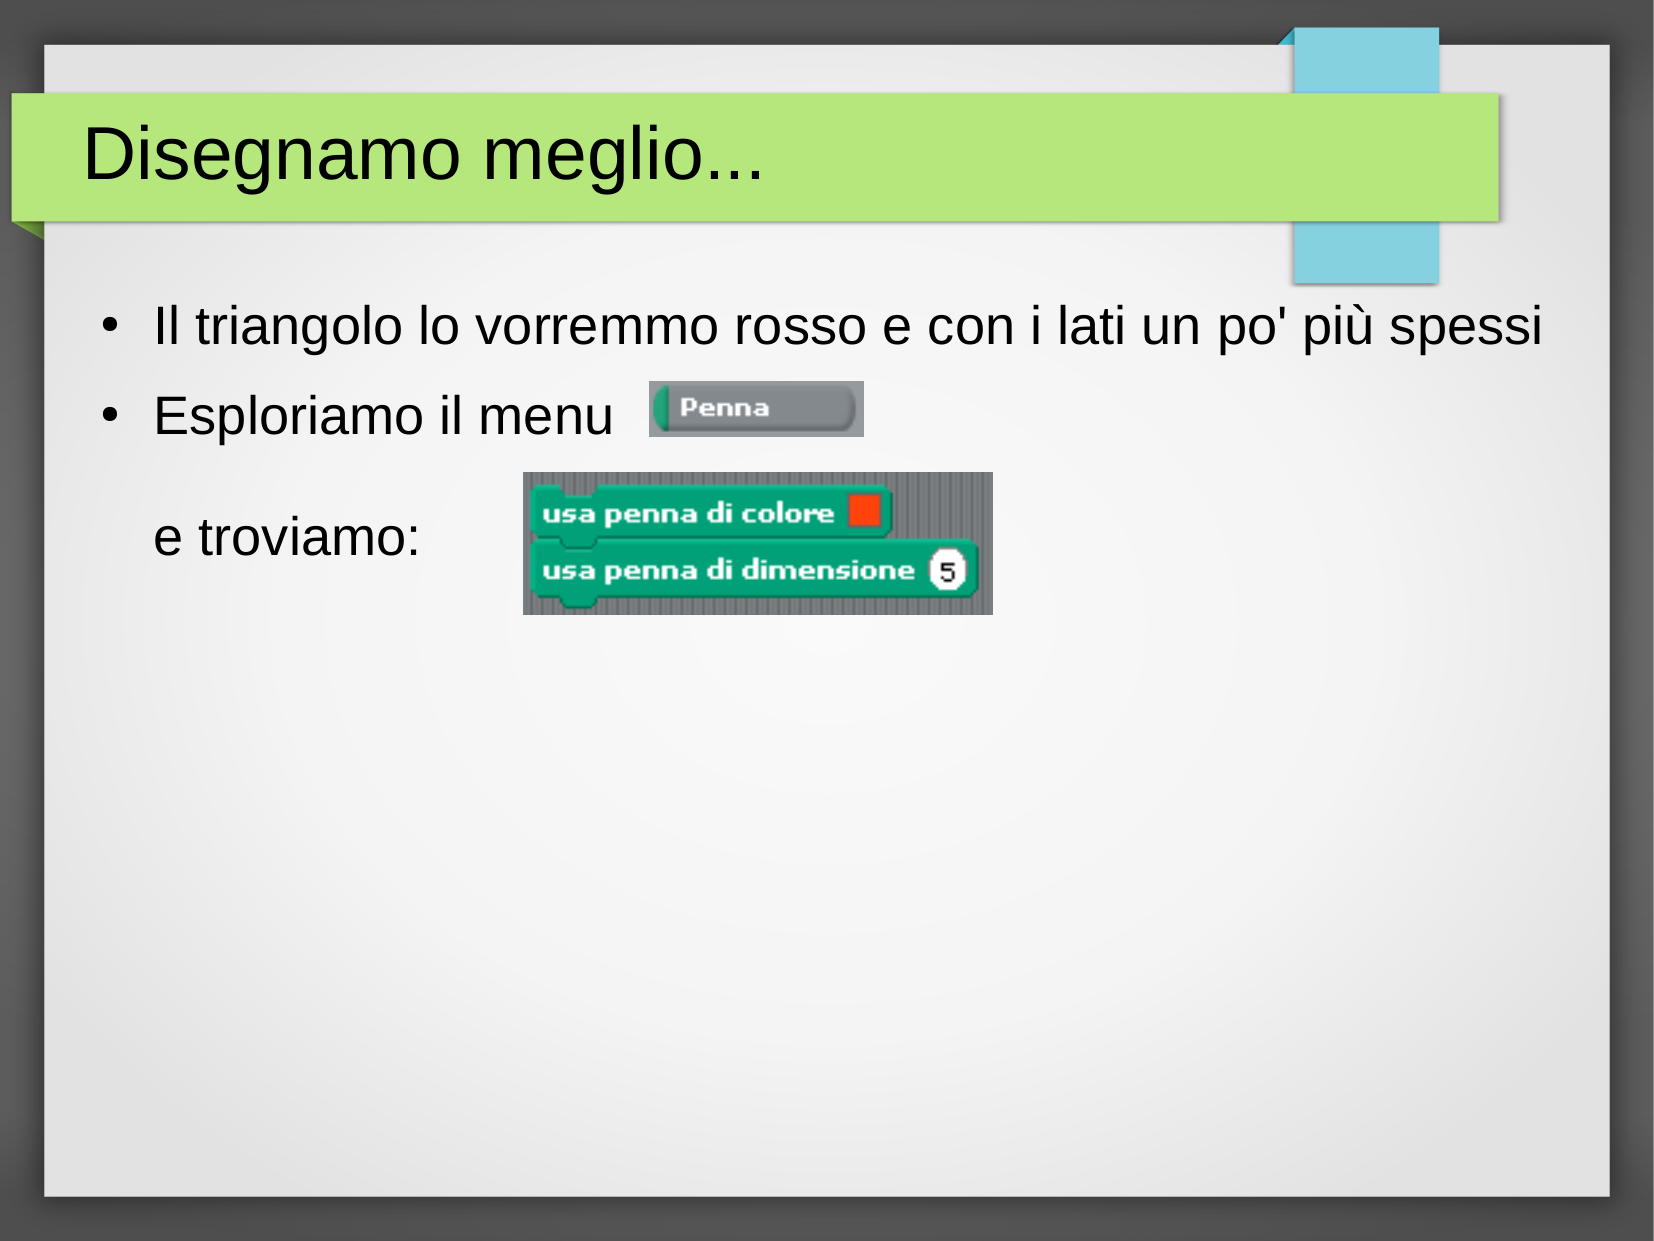

# Disegnamo meglio...
Il triangolo lo vorremmo rosso e con i lati un po' più spessi
Esploriamo il menu
e troviamo: